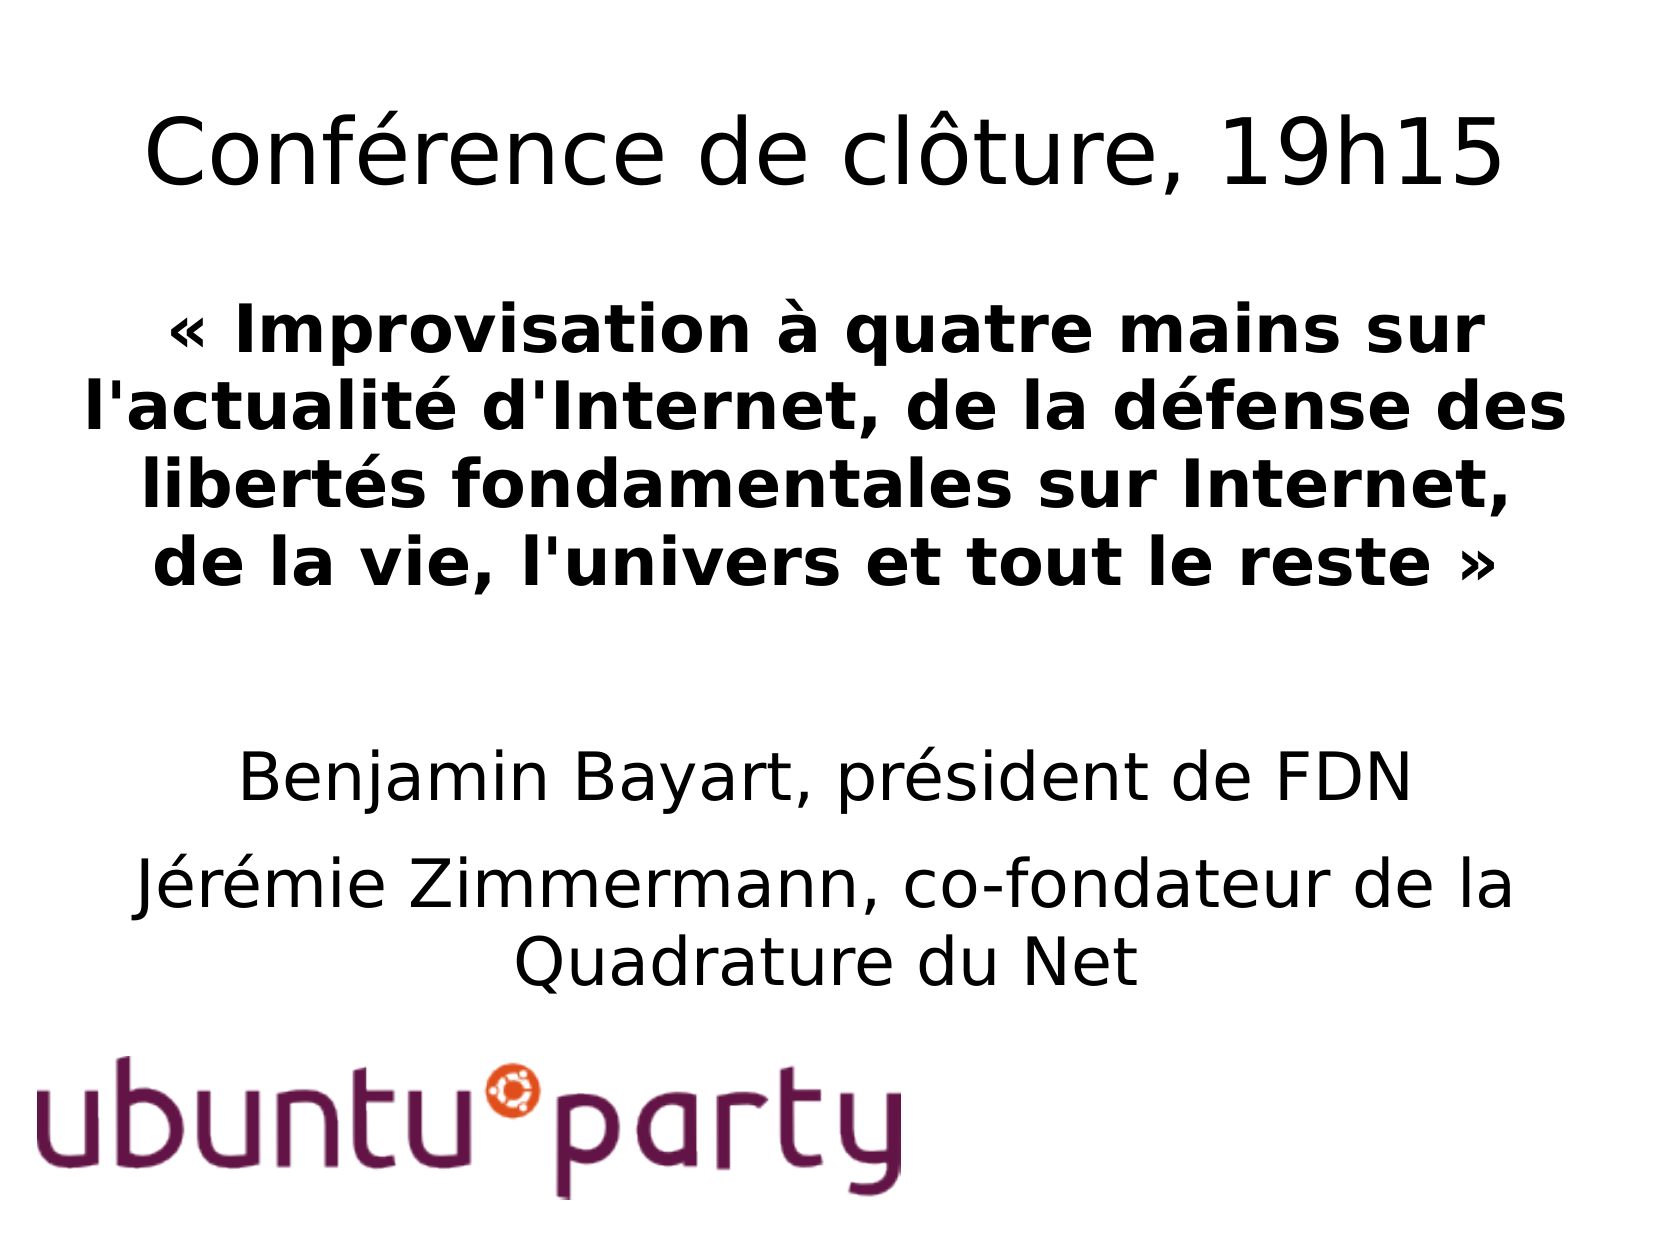

# Conférence de clôture, 19h15
« Improvisation à quatre mains sur l'actualité d'Internet, de la défense des libertés fondamentales sur Internet, de la vie, l'univers et tout le reste »
Benjamin Bayart, président de FDN
Jérémie Zimmermann, co-fondateur de la Quadrature du Net